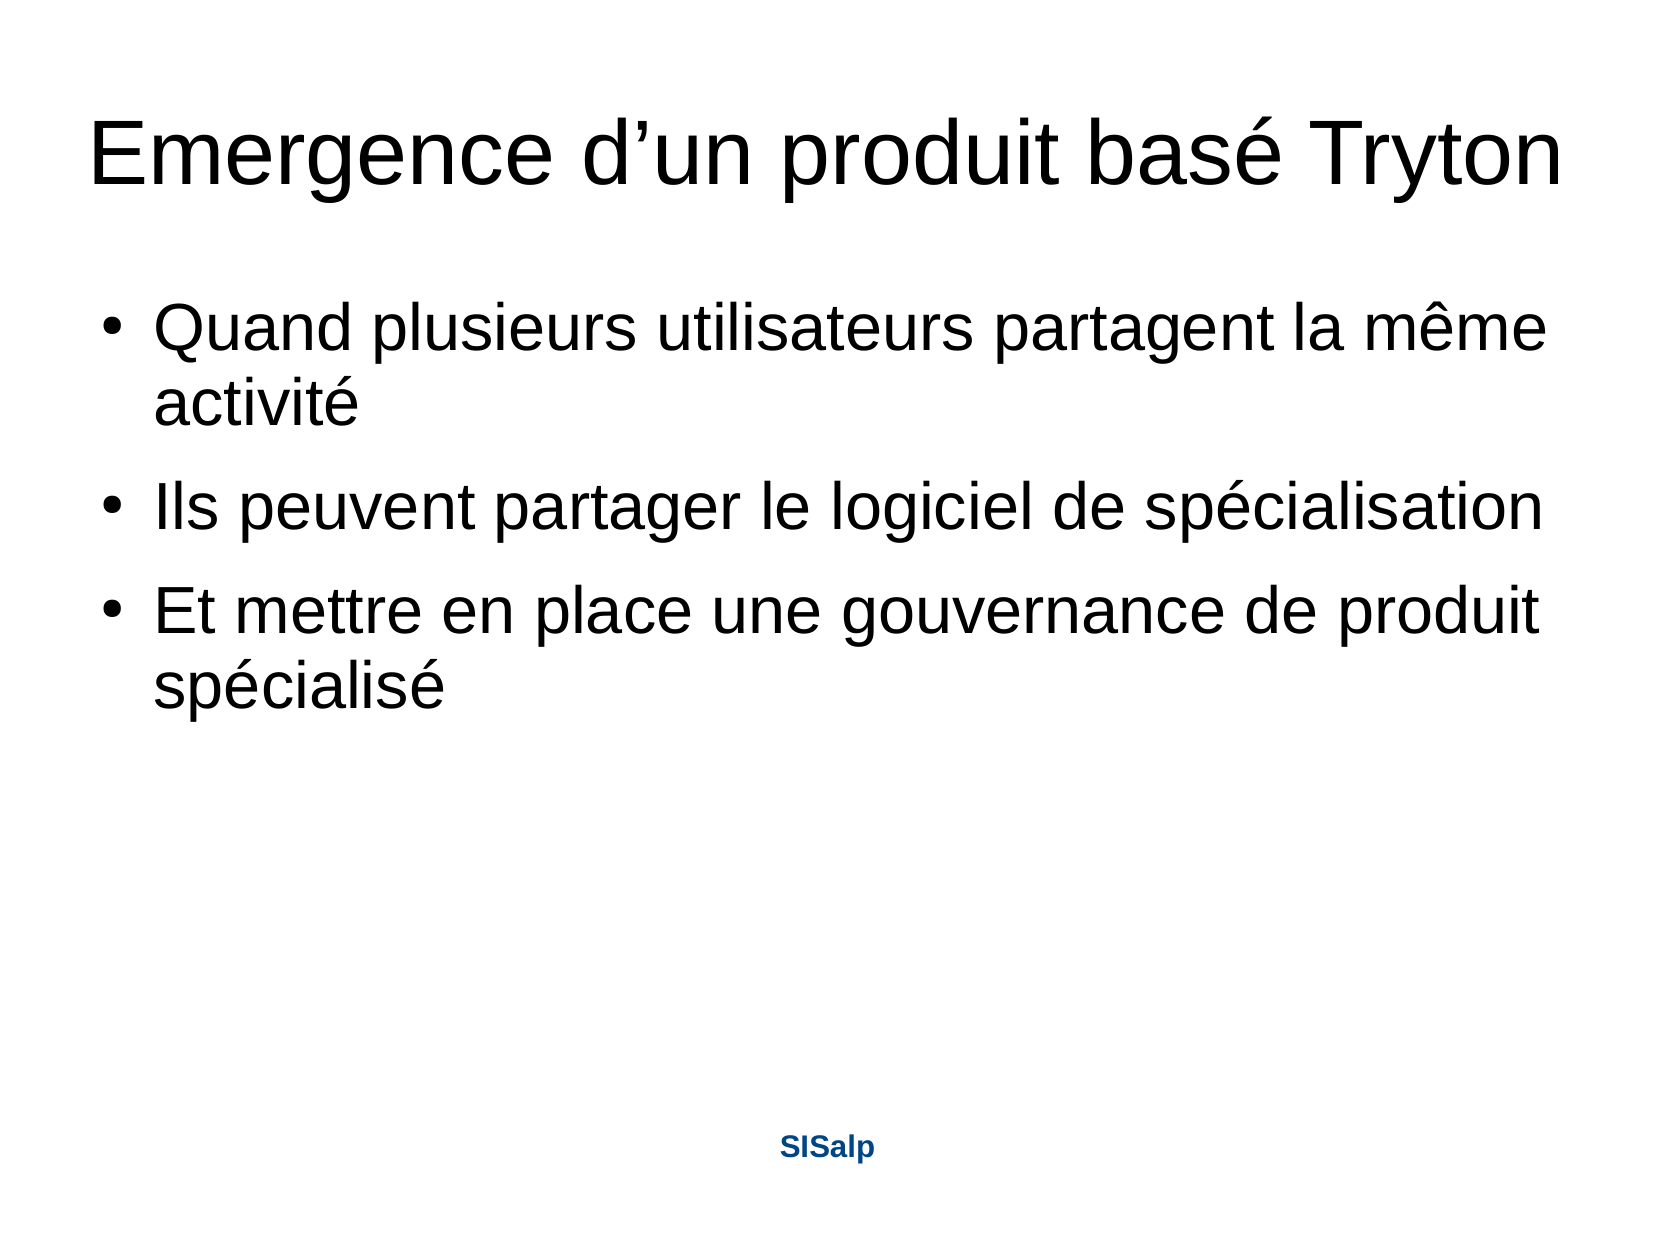

# Emergence d’un produit basé Tryton
Quand plusieurs utilisateurs partagent la même activité
Ils peuvent partager le logiciel de spécialisation
Et mettre en place une gouvernance de produit spécialisé